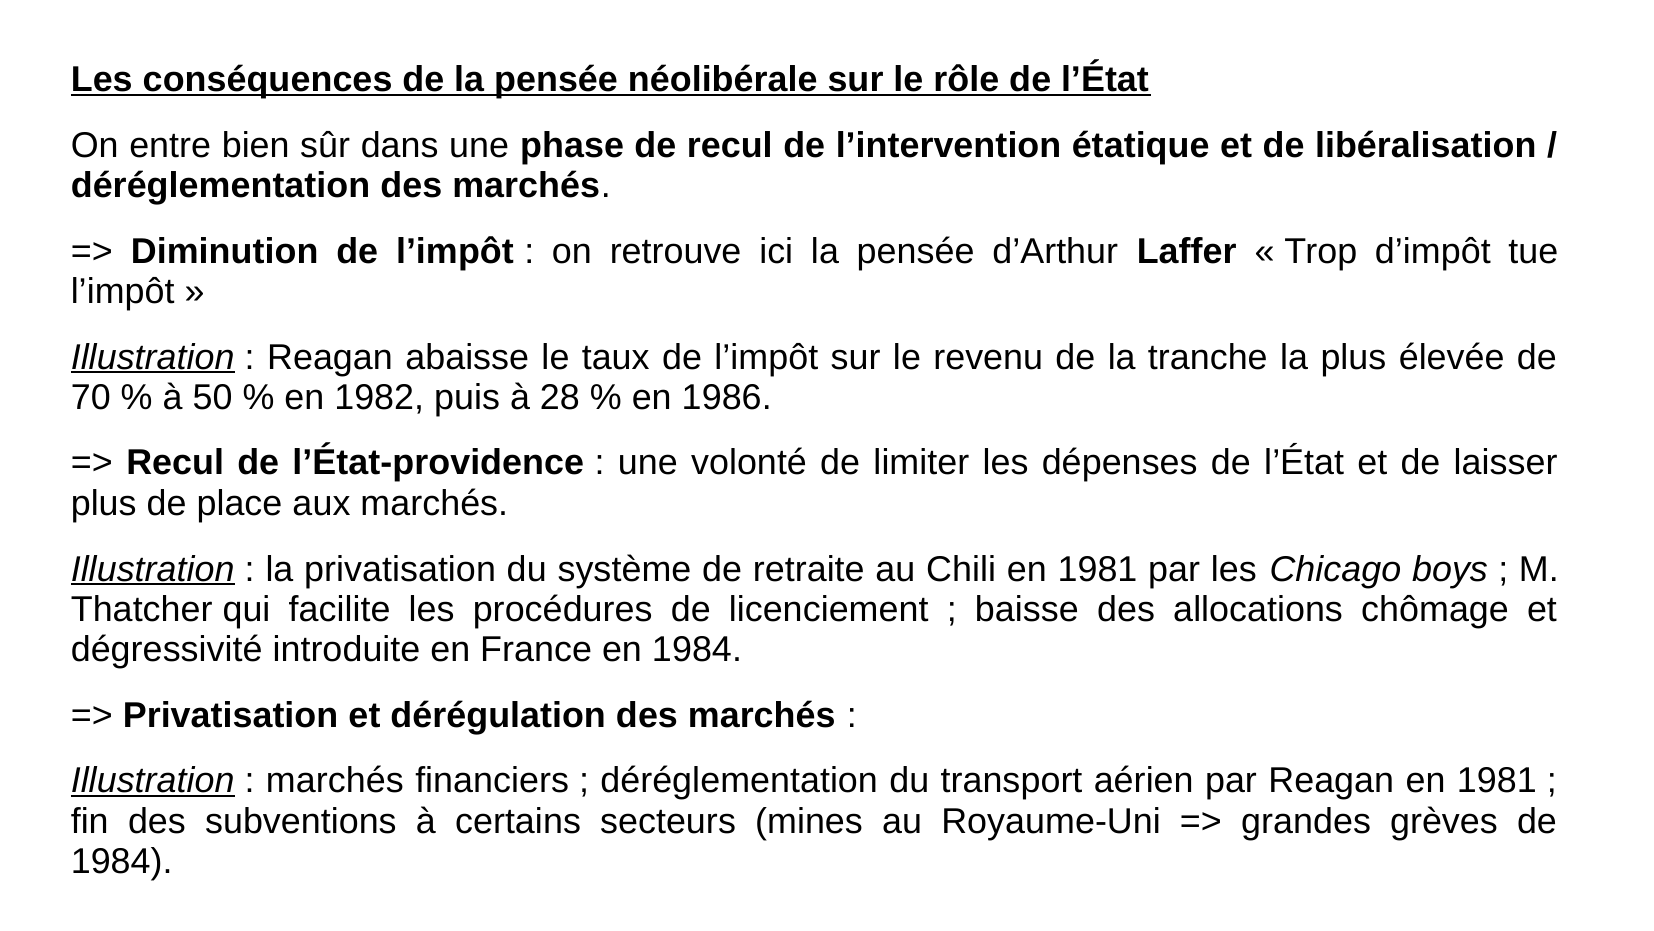

# Les conséquences de la pensée néolibérale sur le rôle de l’État
On entre bien sûr dans une phase de recul de l’intervention étatique et de libéralisation / déréglementation des marchés.
=> Diminution de l’impôt : on retrouve ici la pensée d’Arthur Laffer « Trop d’impôt tue l’impôt »
Illustration : Reagan abaisse le taux de l’impôt sur le revenu de la tranche la plus élevée de 70 % à 50 % en 1982, puis à 28 % en 1986.
=> Recul de l’État-providence : une volonté de limiter les dépenses de l’État et de laisser plus de place aux marchés.
Illustration : la privatisation du système de retraite au Chili en 1981 par les Chicago boys ; M. Thatcher qui facilite les procédures de licenciement ; baisse des allocations chômage et dégressivité introduite en France en 1984.
=> Privatisation et dérégulation des marchés :
Illustration : marchés financiers ; déréglementation du transport aérien par Reagan en 1981 ; fin des subventions à certains secteurs (mines au Royaume-Uni => grandes grèves de 1984).